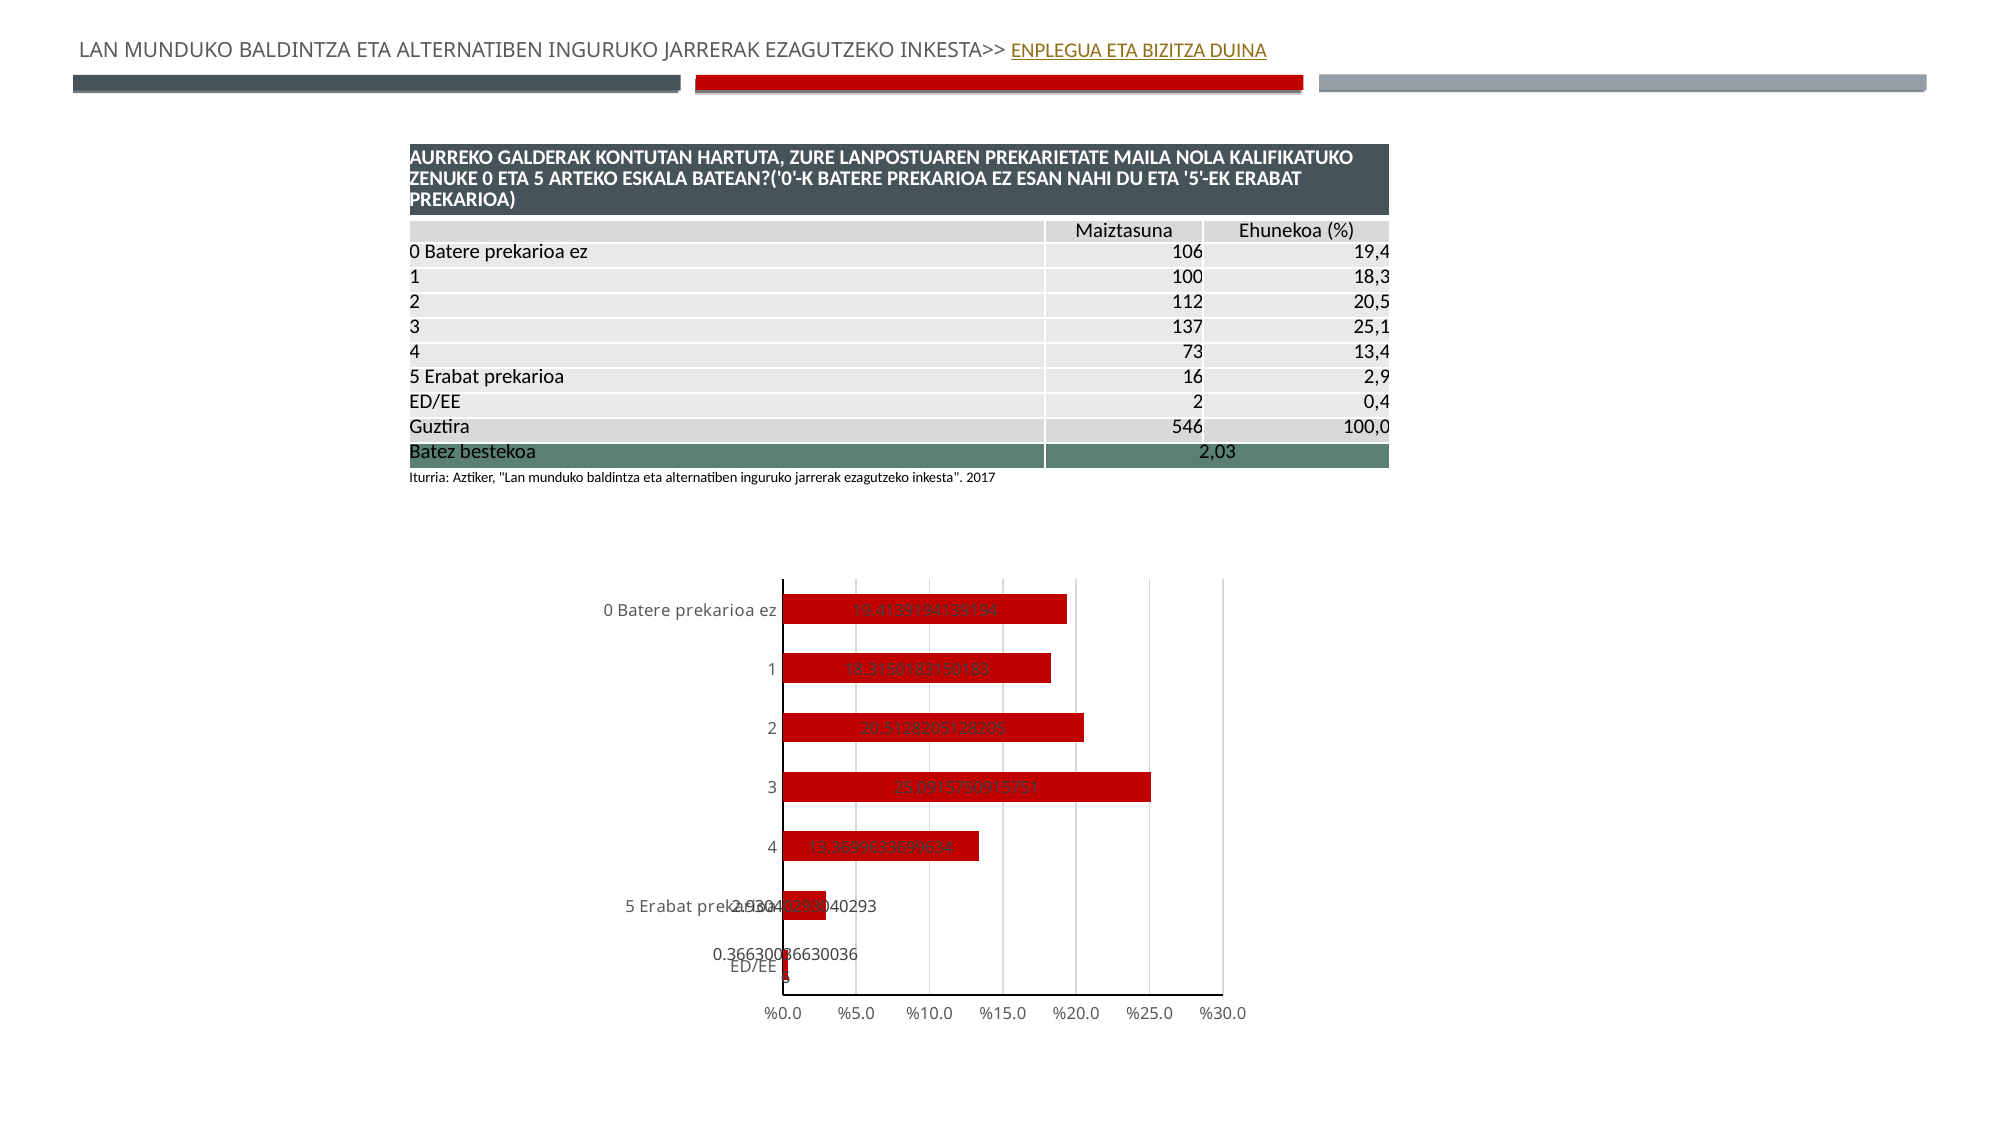

LAN MUNDUKO BALDINTZA ETA ALTERNATIBEN INGURUKO JARRERAK EZAGUTZEKO INKESTA>> ENPLEGUA ETA BIZITZA DUINA
| AURREKO GALDERAK KONTUTAN HARTUTA, ZURE LANPOSTUAREN PREKARIETATE MAILA NOLA KALIFIKATUKO ZENUKE 0 ETA 5 ARTEKO ESKALA BATEAN?('0'-K BATERE PREKARIOA EZ ESAN NAHI DU ETA '5'-EK ERABAT PREKARIOA) | | |
| --- | --- | --- |
| | Maiztasuna | Ehunekoa (%) |
| 0 Batere prekarioa ez | 106 | 19,4 |
| 1 | 100 | 18,3 |
| 2 | 112 | 20,5 |
| 3 | 137 | 25,1 |
| 4 | 73 | 13,4 |
| 5 Erabat prekarioa | 16 | 2,9 |
| ED/EE | 2 | 0,4 |
| Guztira | 546 | 100,0 |
| Batez bestekoa | 2,03 | |
| Iturria: Aztiker, "Lan munduko baldintza eta alternatiben inguruko jarrerak ezagutzeko inkesta". 2017 | | |
### Chart
| Category | |
|---|---|
| ED/EE | 0.366300366300366 |
| 5 Erabat prekarioa | 2.93040293040293 |
| 4 | 13.3699633699634 |
| 3 | 25.0915750915751 |
| 2 | 20.5128205128205 |
| 1 | 18.3150183150183 |
| 0 Batere prekarioa ez | 19.4139194139194 |